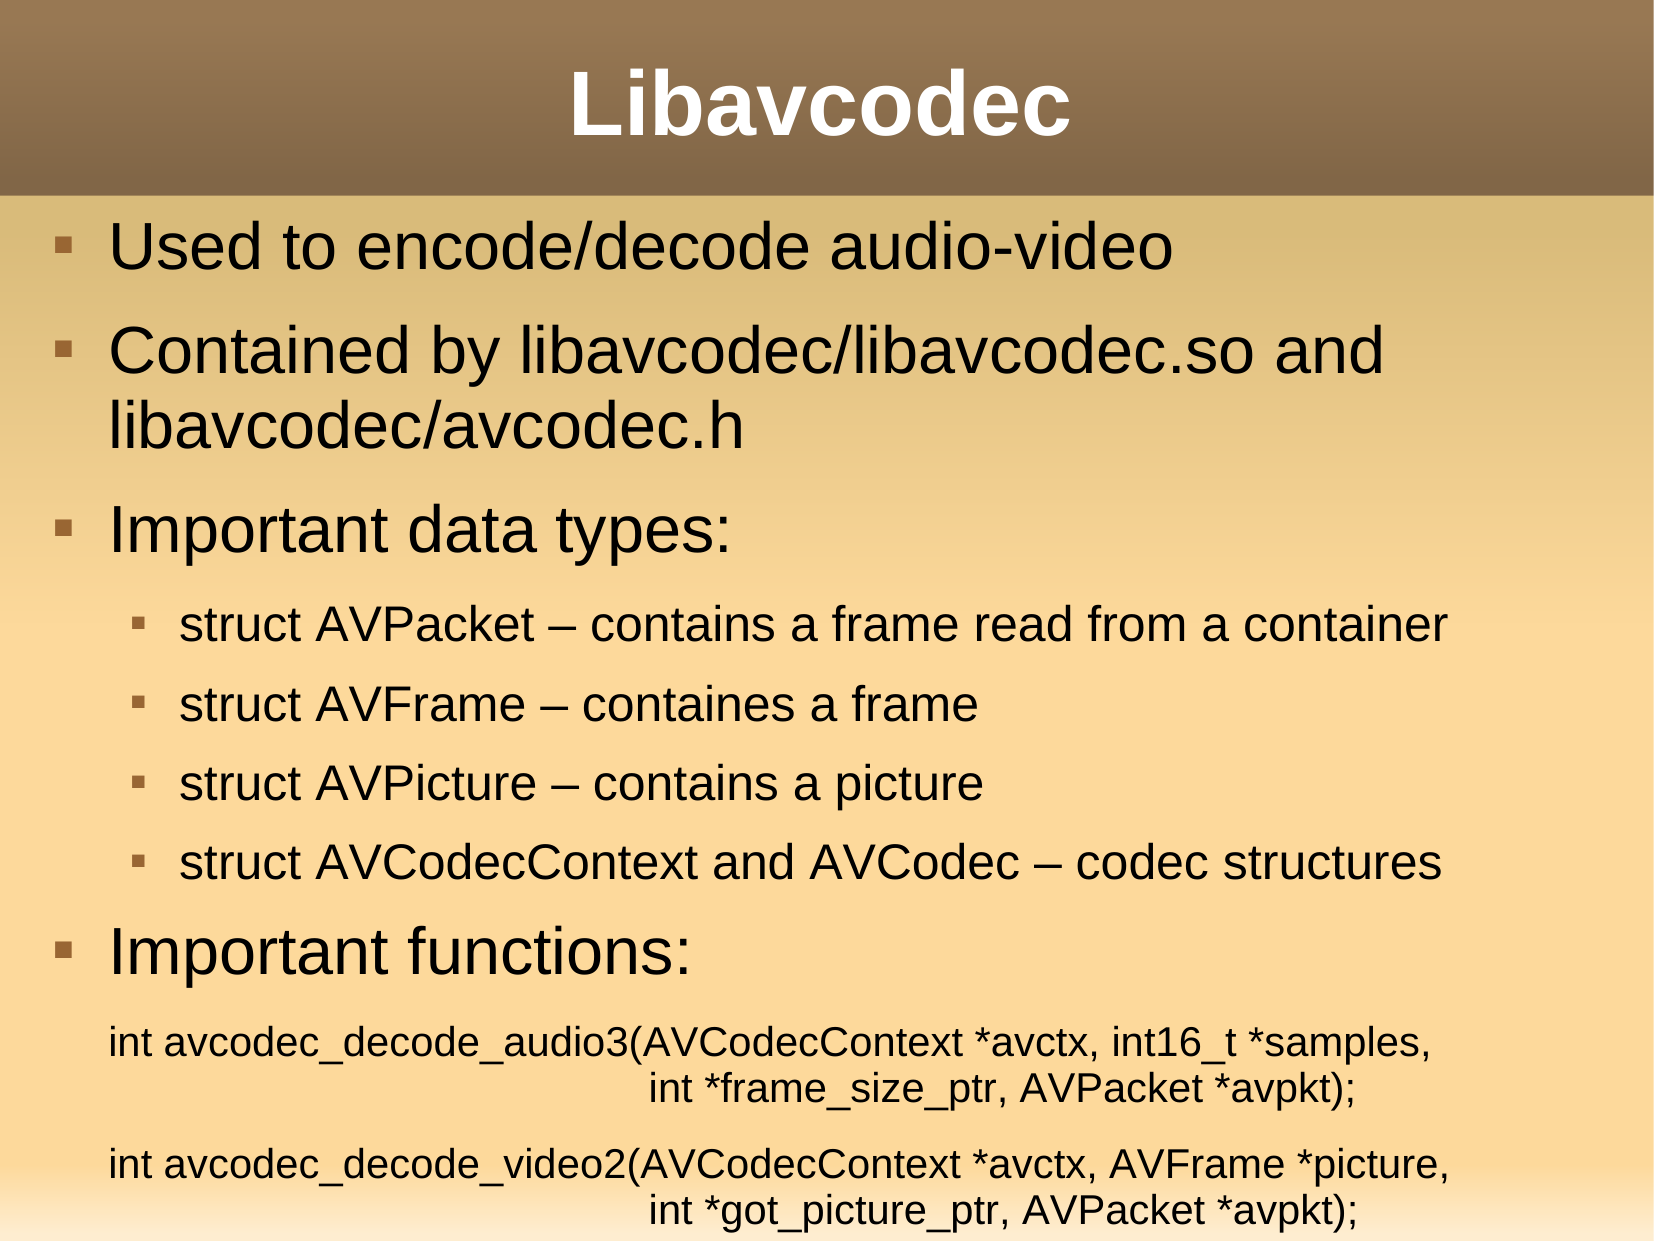

# Libavcodec
Used to encode/decode audio-video
Contained by libavcodec/libavcodec.so and libavcodec/avcodec.h
Important data types:
struct AVPacket – contains a frame read from a container
struct AVFrame – containes a frame
struct AVPicture – contains a picture
struct AVCodecContext and AVCodec – codec structures
Important functions:
int avcodec_decode_audio3(AVCodecContext *avctx, int16_t *samples, 		 int *frame_size_ptr, AVPacket *avpkt);
int avcodec_decode_video2(AVCodecContext *avctx, AVFrame *picture, int *got_picture_ptr, AVPacket *avpkt);